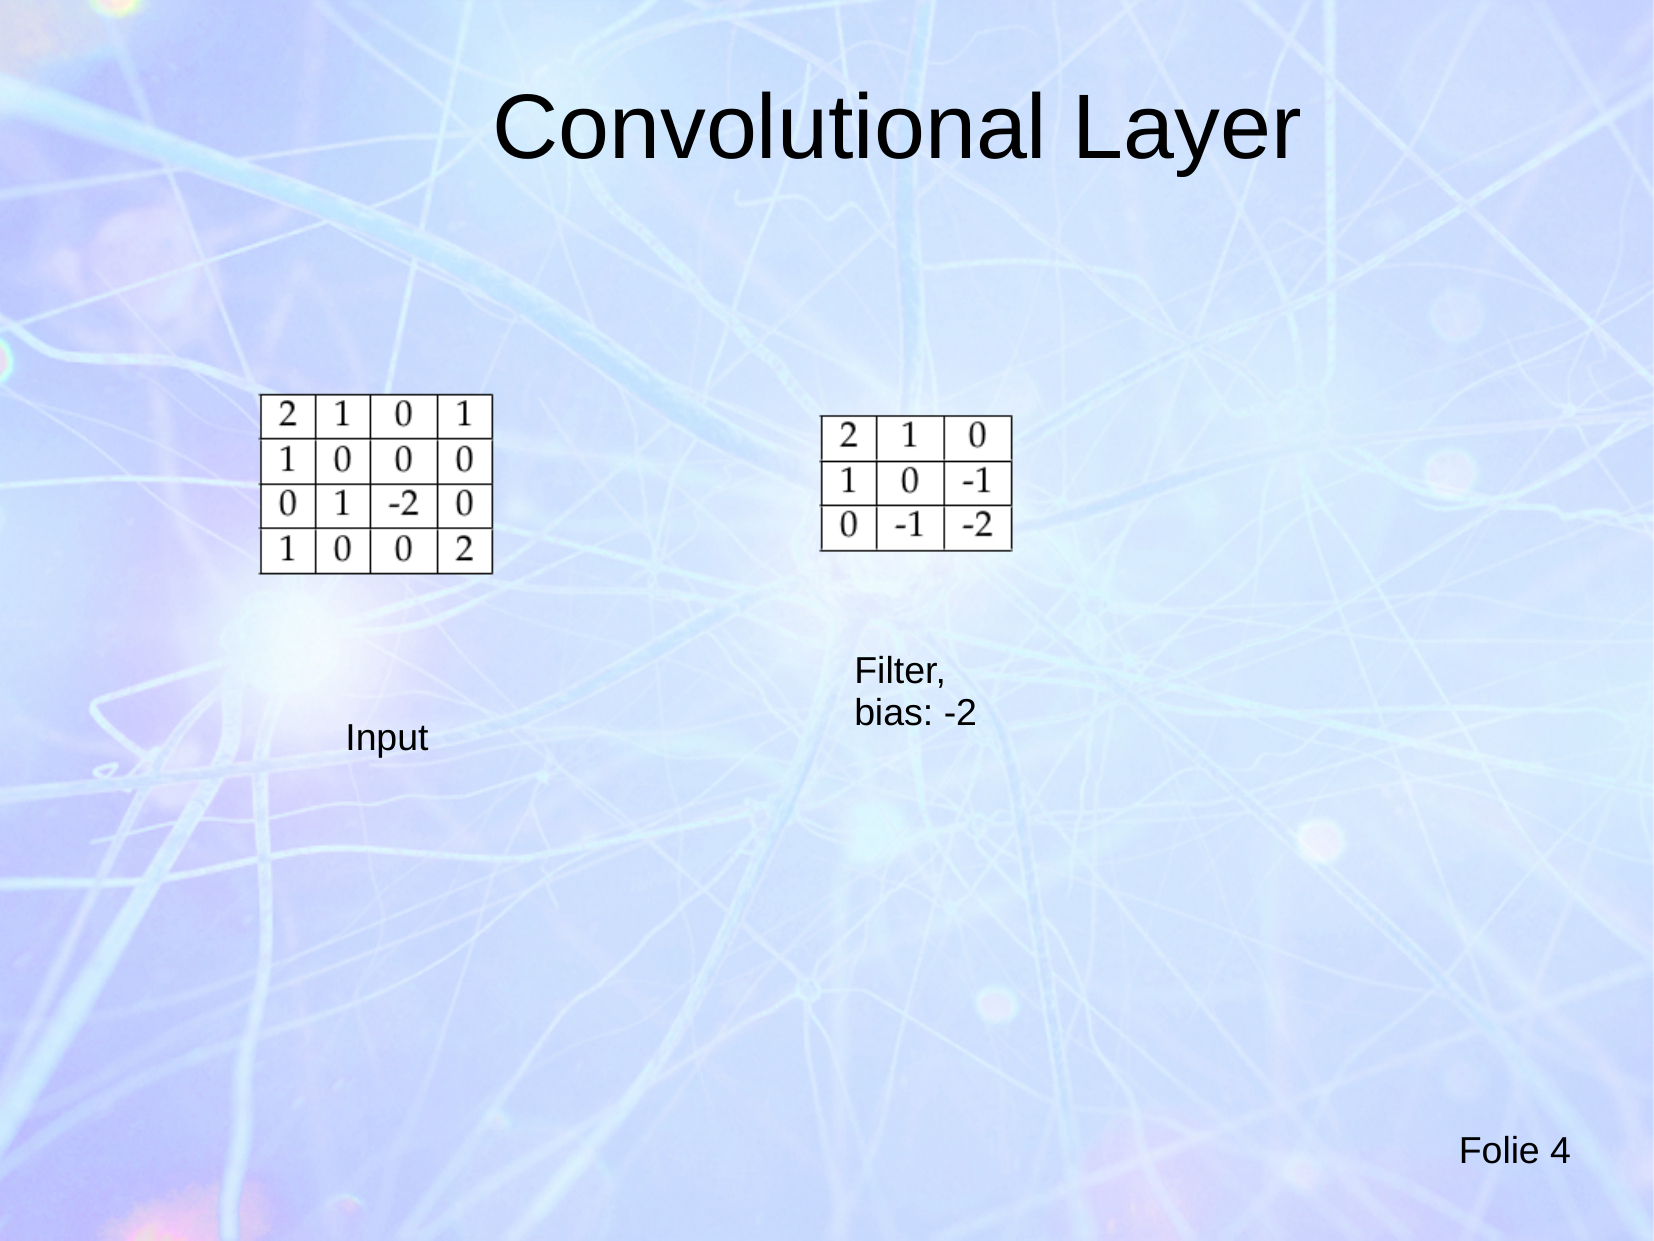

# Convolutional Layer
Filter, bias: -2
Input
4